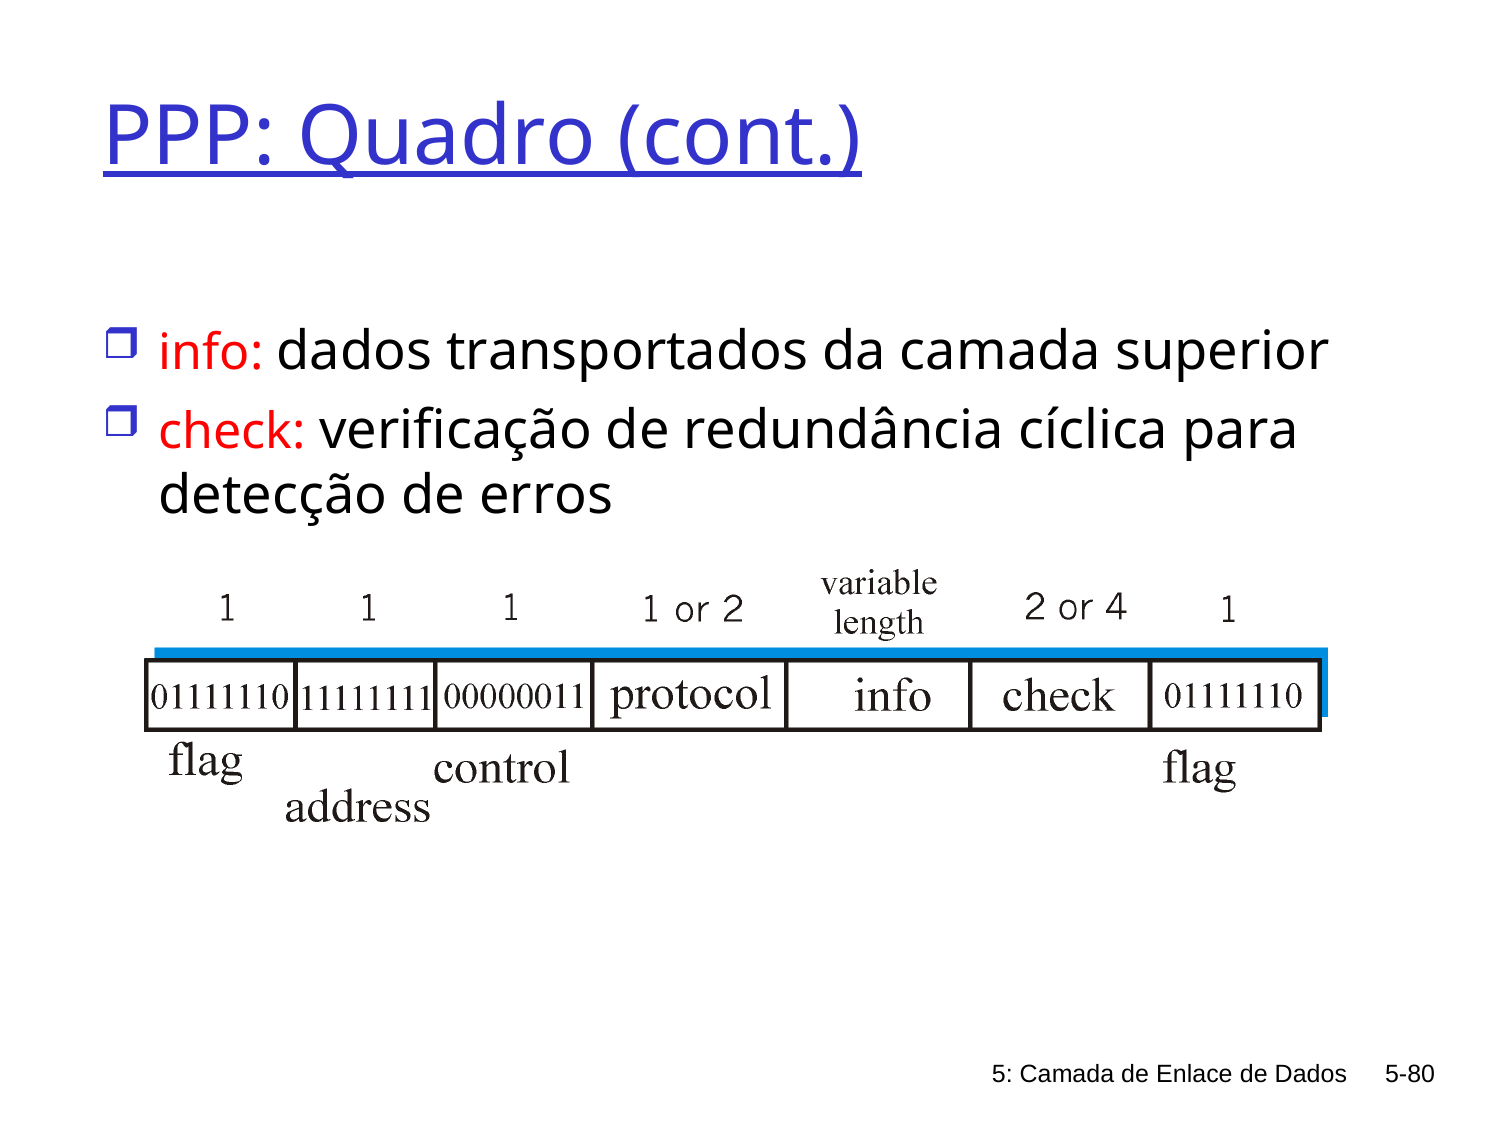

# PPP: Quadro (cont.)
info: dados transportados da camada superior
check: verificação de redundância cíclica para detecção de erros
5: Camada de Enlace de Dados